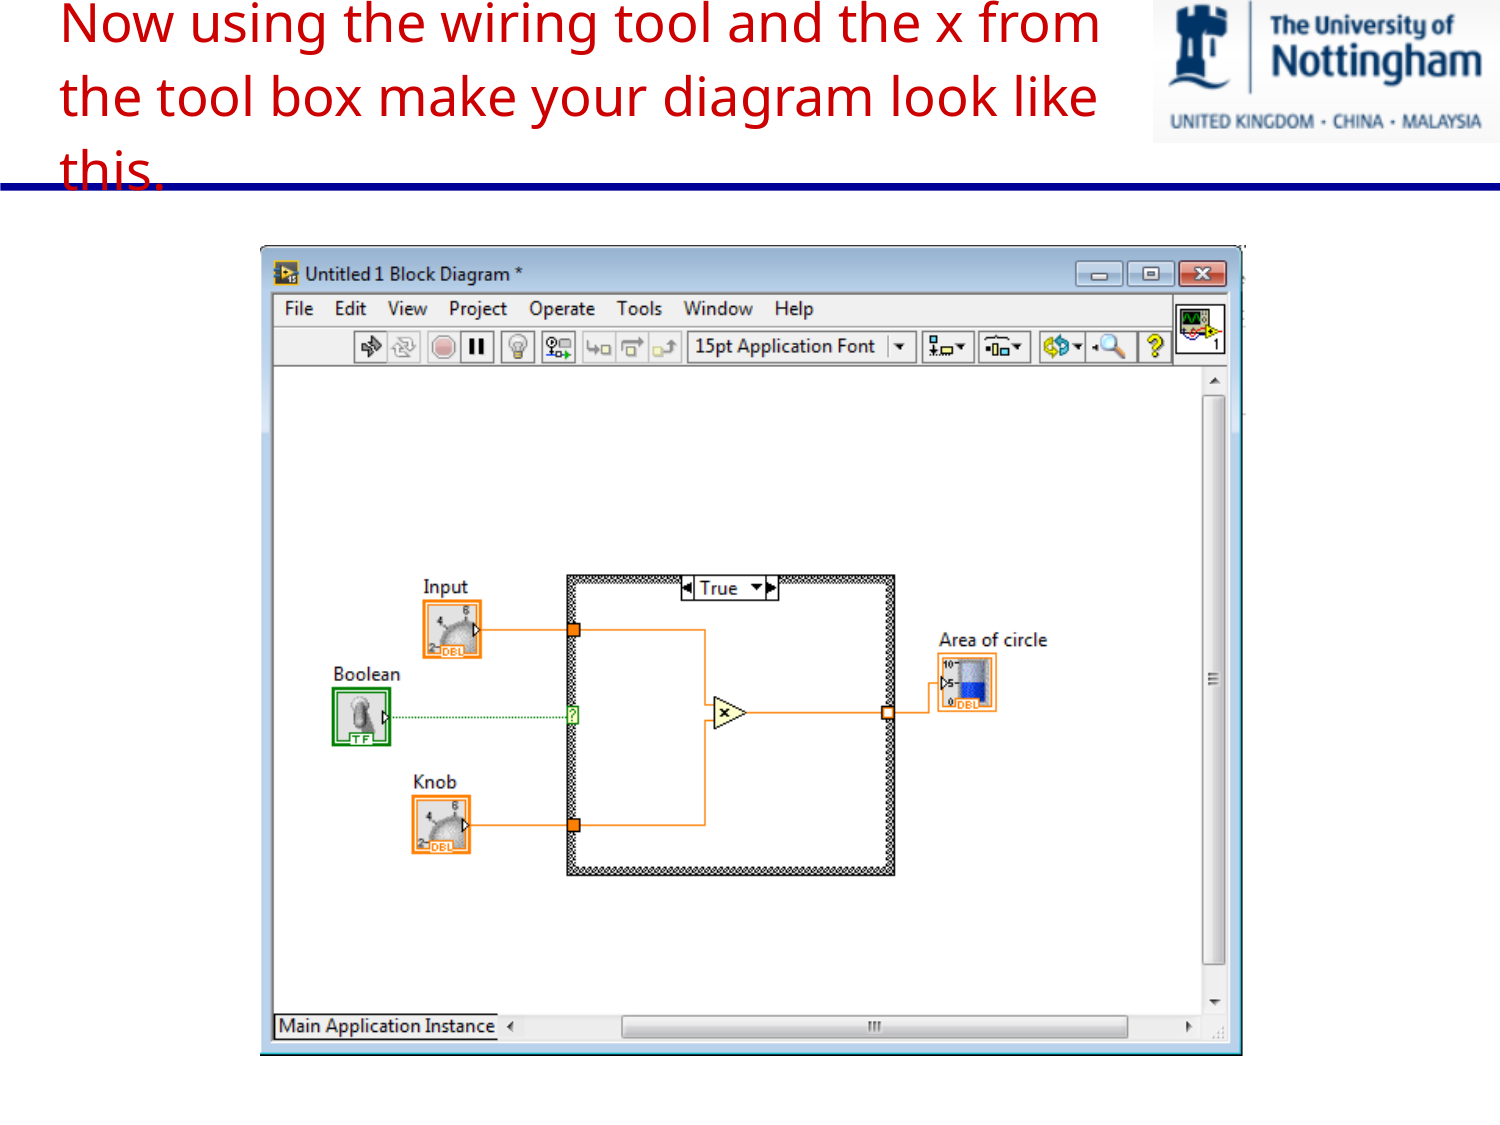

# Now using the wiring tool and the x from the tool box make your diagram look like this.